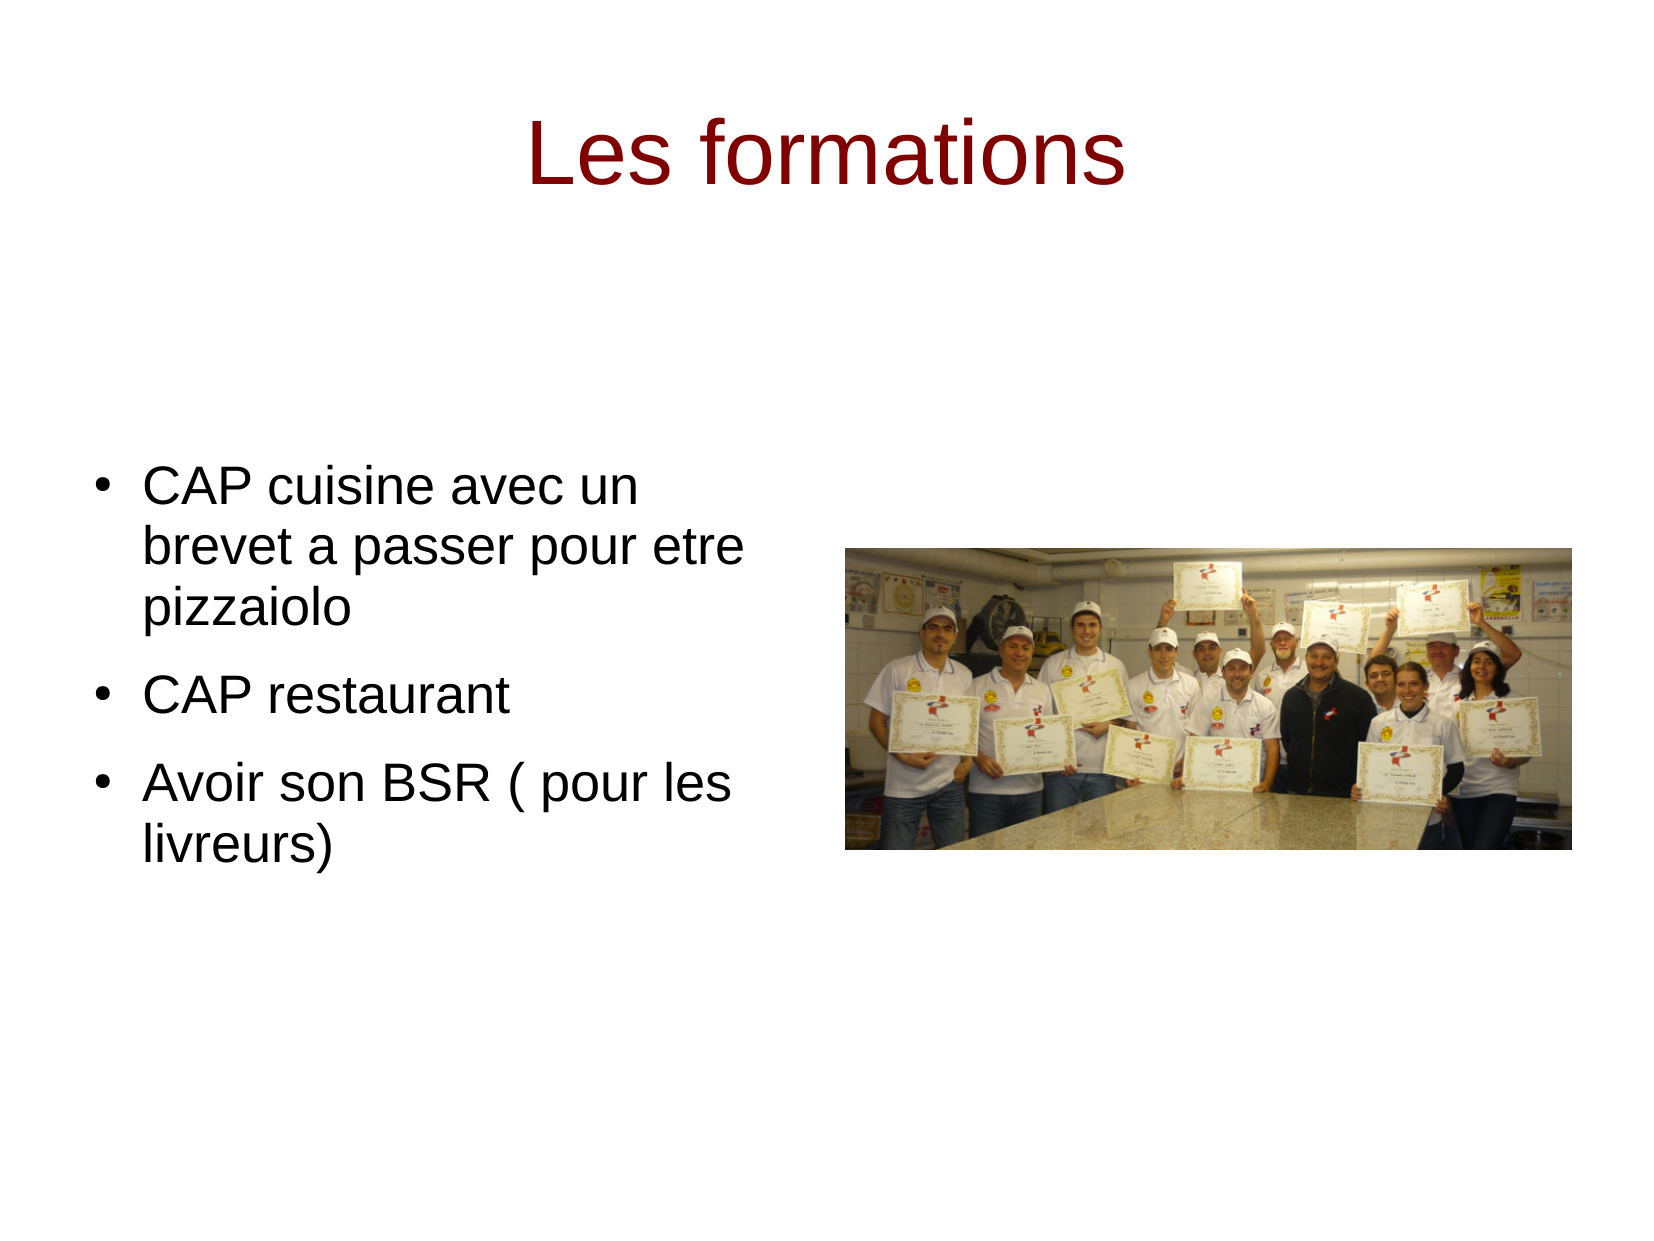

# Les formations
CAP cuisine avec un brevet a passer pour etre pizzaiolo
CAP restaurant
Avoir son BSR ( pour les livreurs)